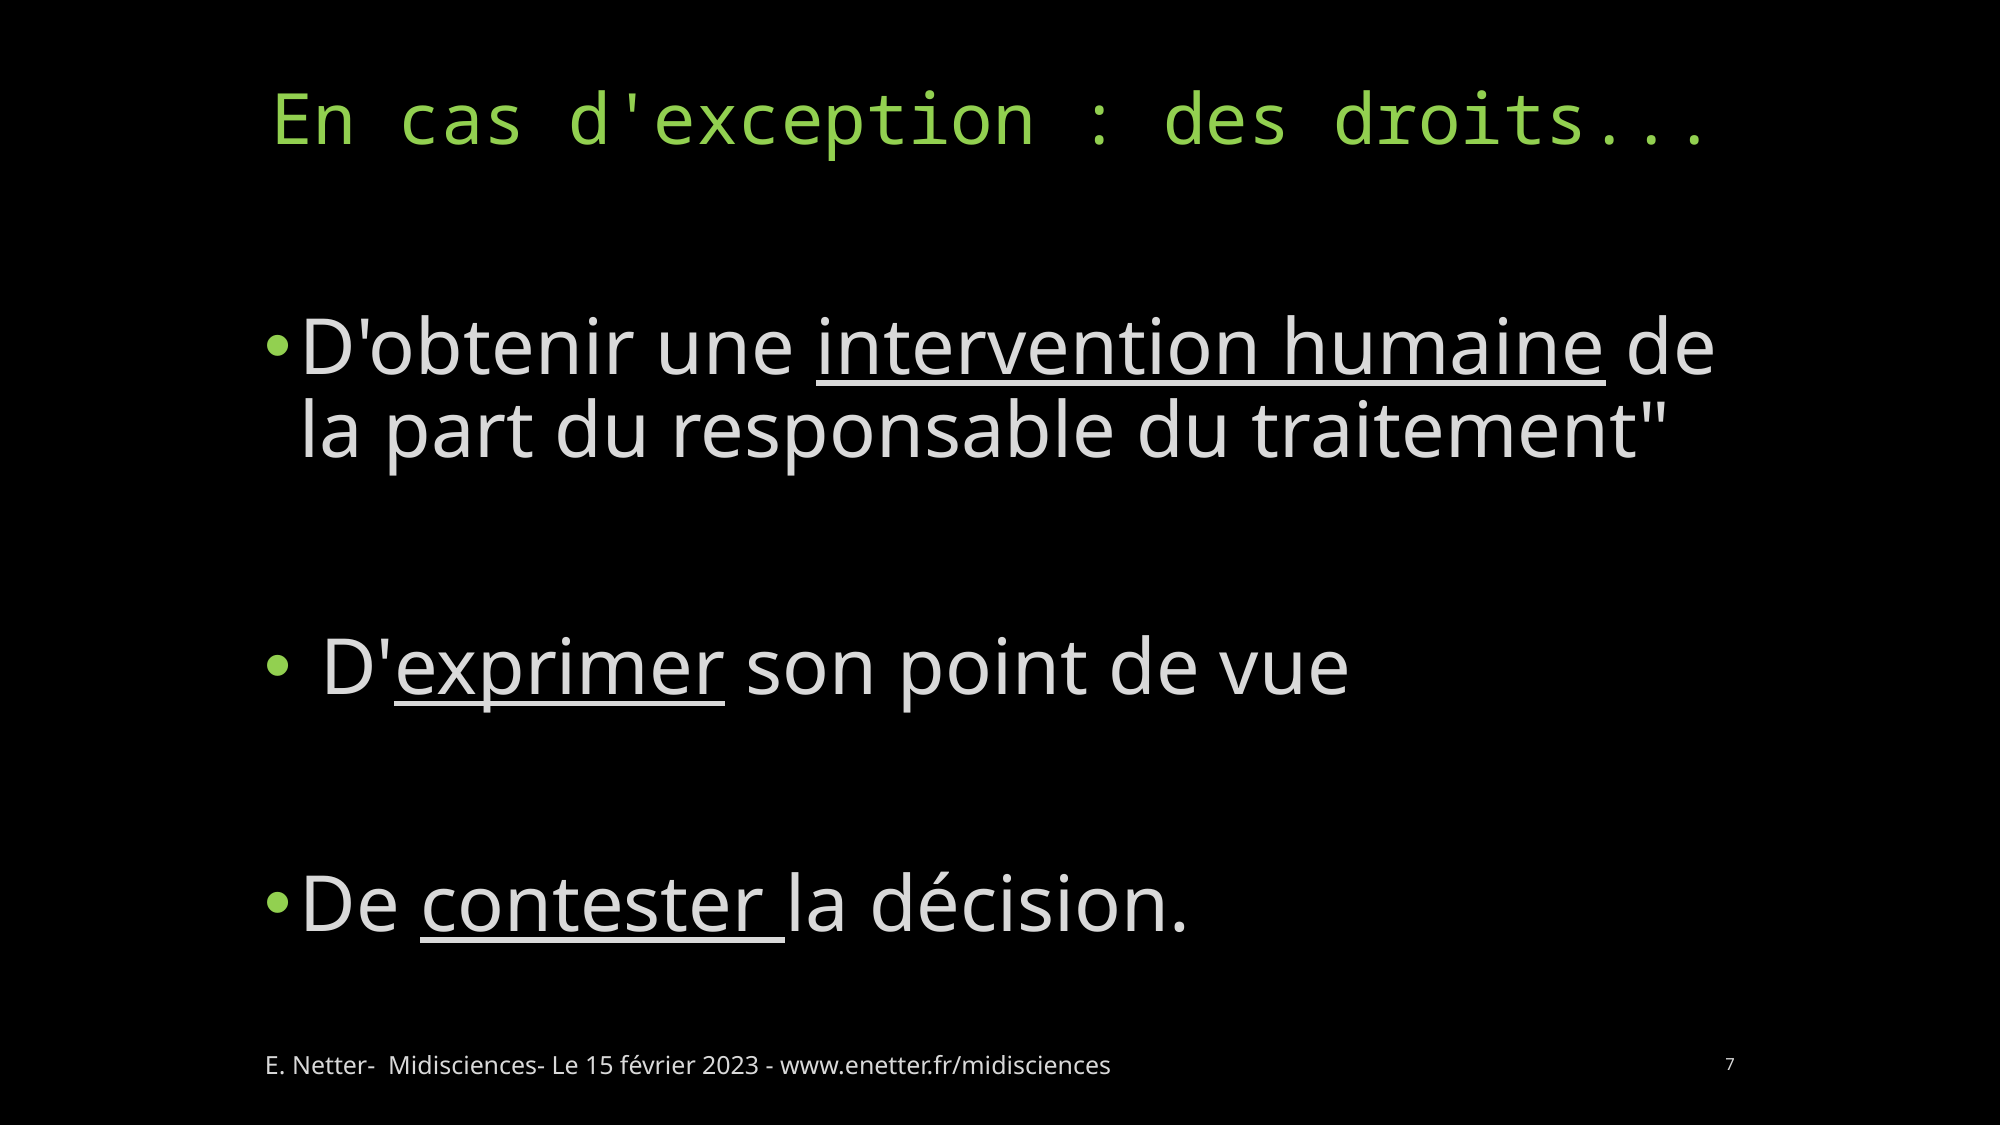

# En cas d'exception : des droits...
D'obtenir une intervention humaine de la part du responsable du traitement"
 D'exprimer son point de vue
De contester la décision.
E. Netter- Midisciences- Le 15 février 2023 - www.enetter.fr/midisciences